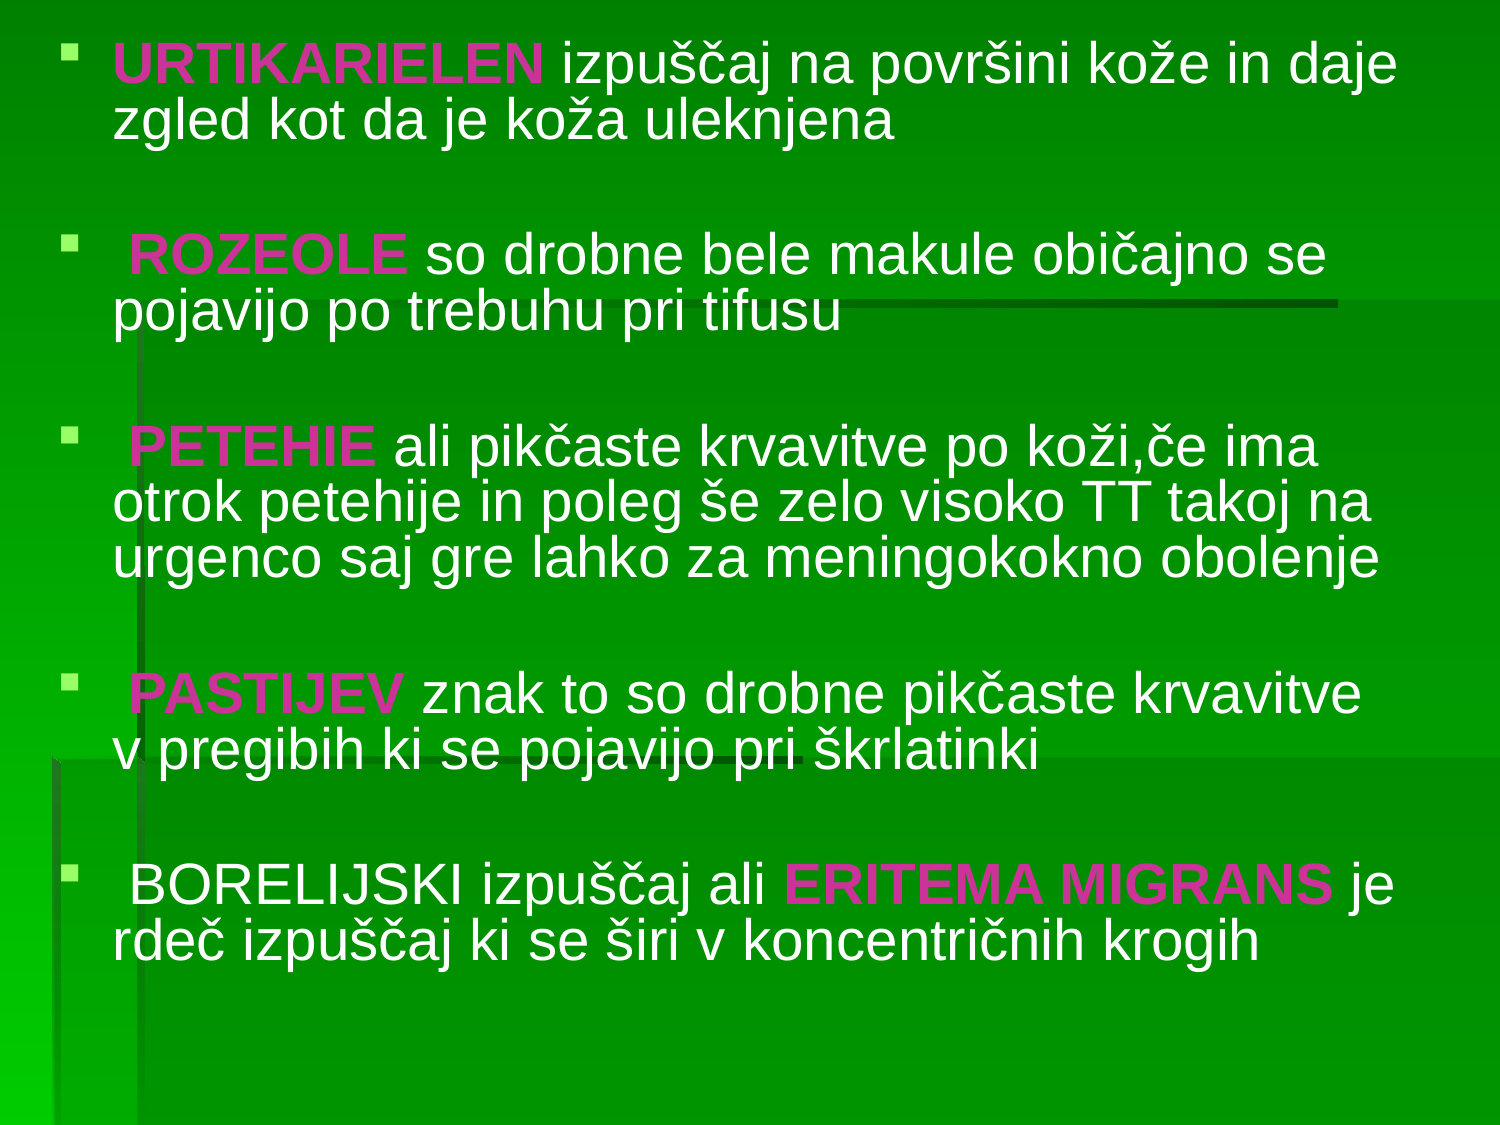

# URTIKARIELEN izpuščaj na površini kože in daje zgled kot da je koža uleknjena
 ROZEOLE so drobne bele makule običajno se pojavijo po trebuhu pri tifusu
 PETEHIE ali pikčaste krvavitve po koži,če ima otrok petehije in poleg še zelo visoko TT takoj na urgenco saj gre lahko za meningokokno obolenje
 PASTIJEV znak to so drobne pikčaste krvavitve v pregibih ki se pojavijo pri škrlatinki
 BORELIJSKI izpuščaj ali ERITEMA MIGRANS je rdeč izpuščaj ki se širi v koncentričnih krogih